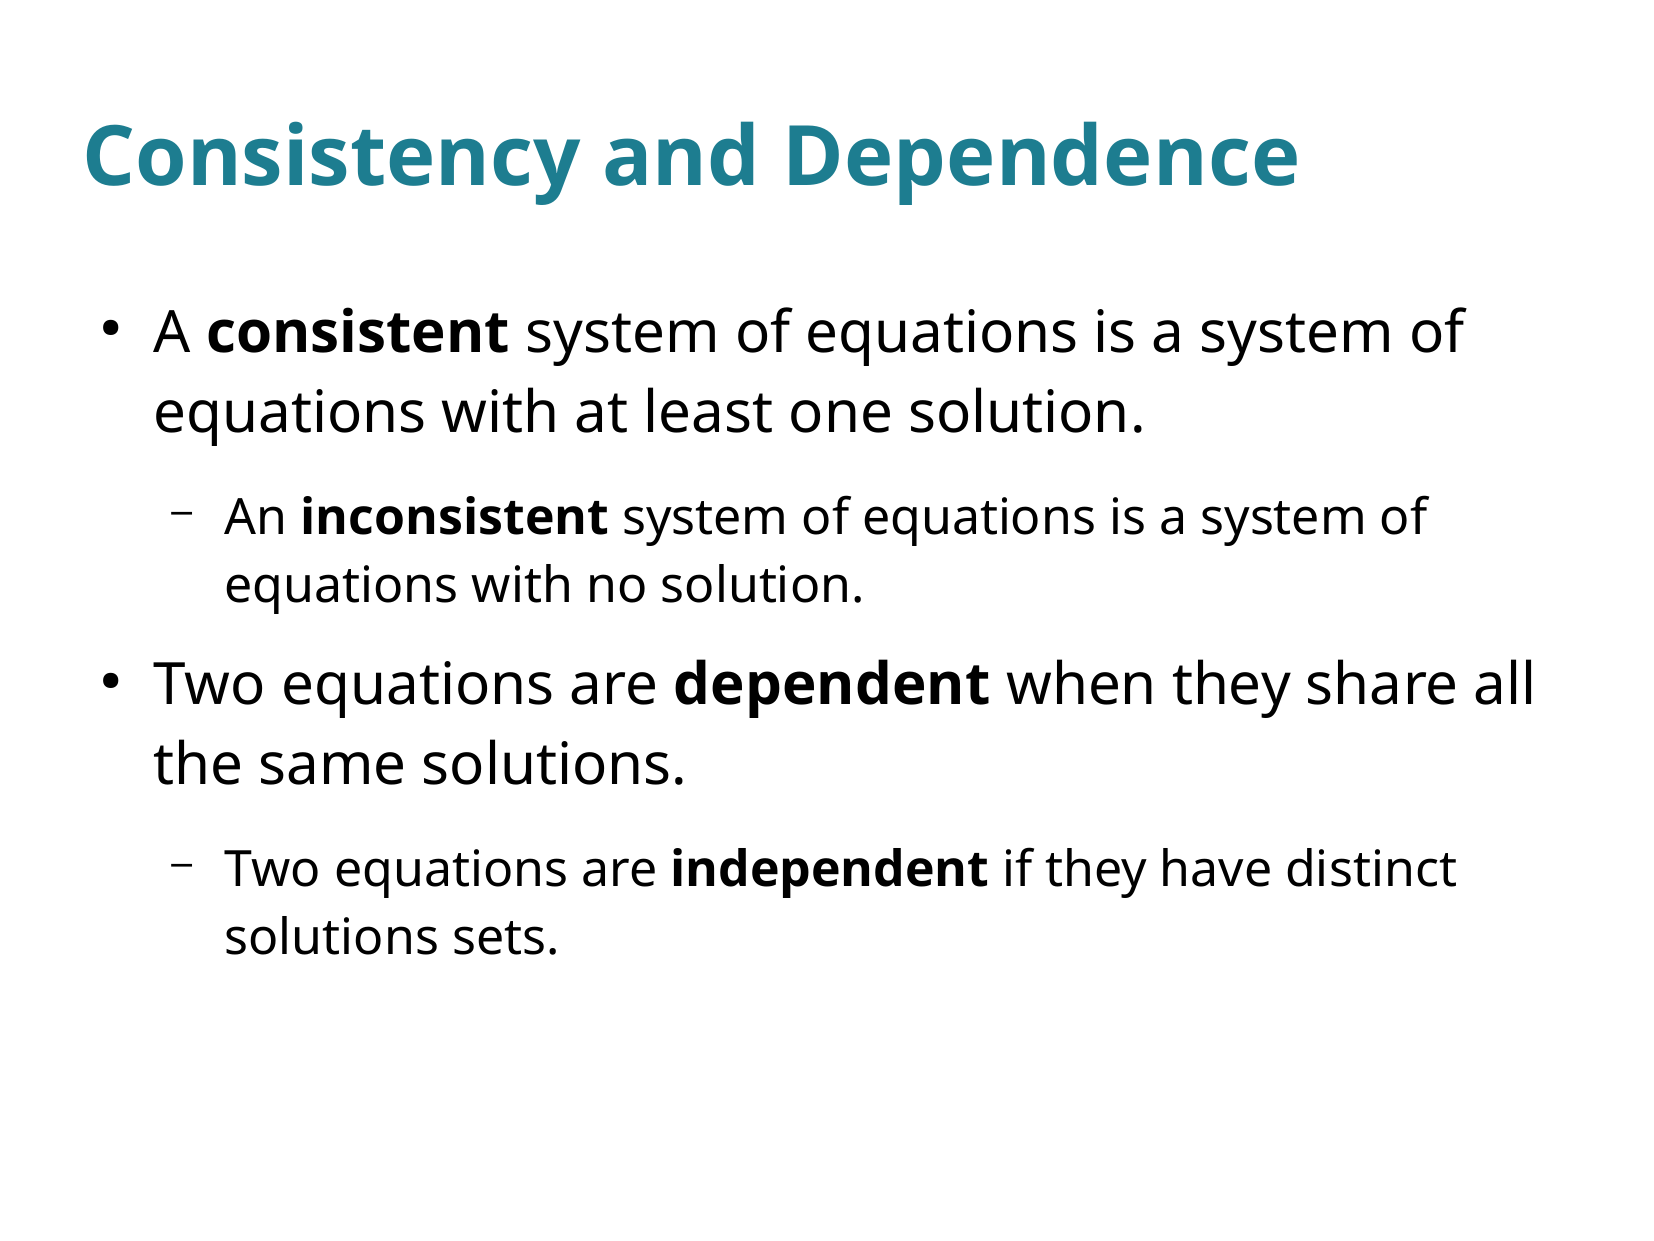

# Consistency and Dependence
A consistent system of equations is a system of equations with at least one solution.
An inconsistent system of equations is a system of equations with no solution.
Two equations are dependent when they share all the same solutions.
Two equations are independent if they have distinct solutions sets.